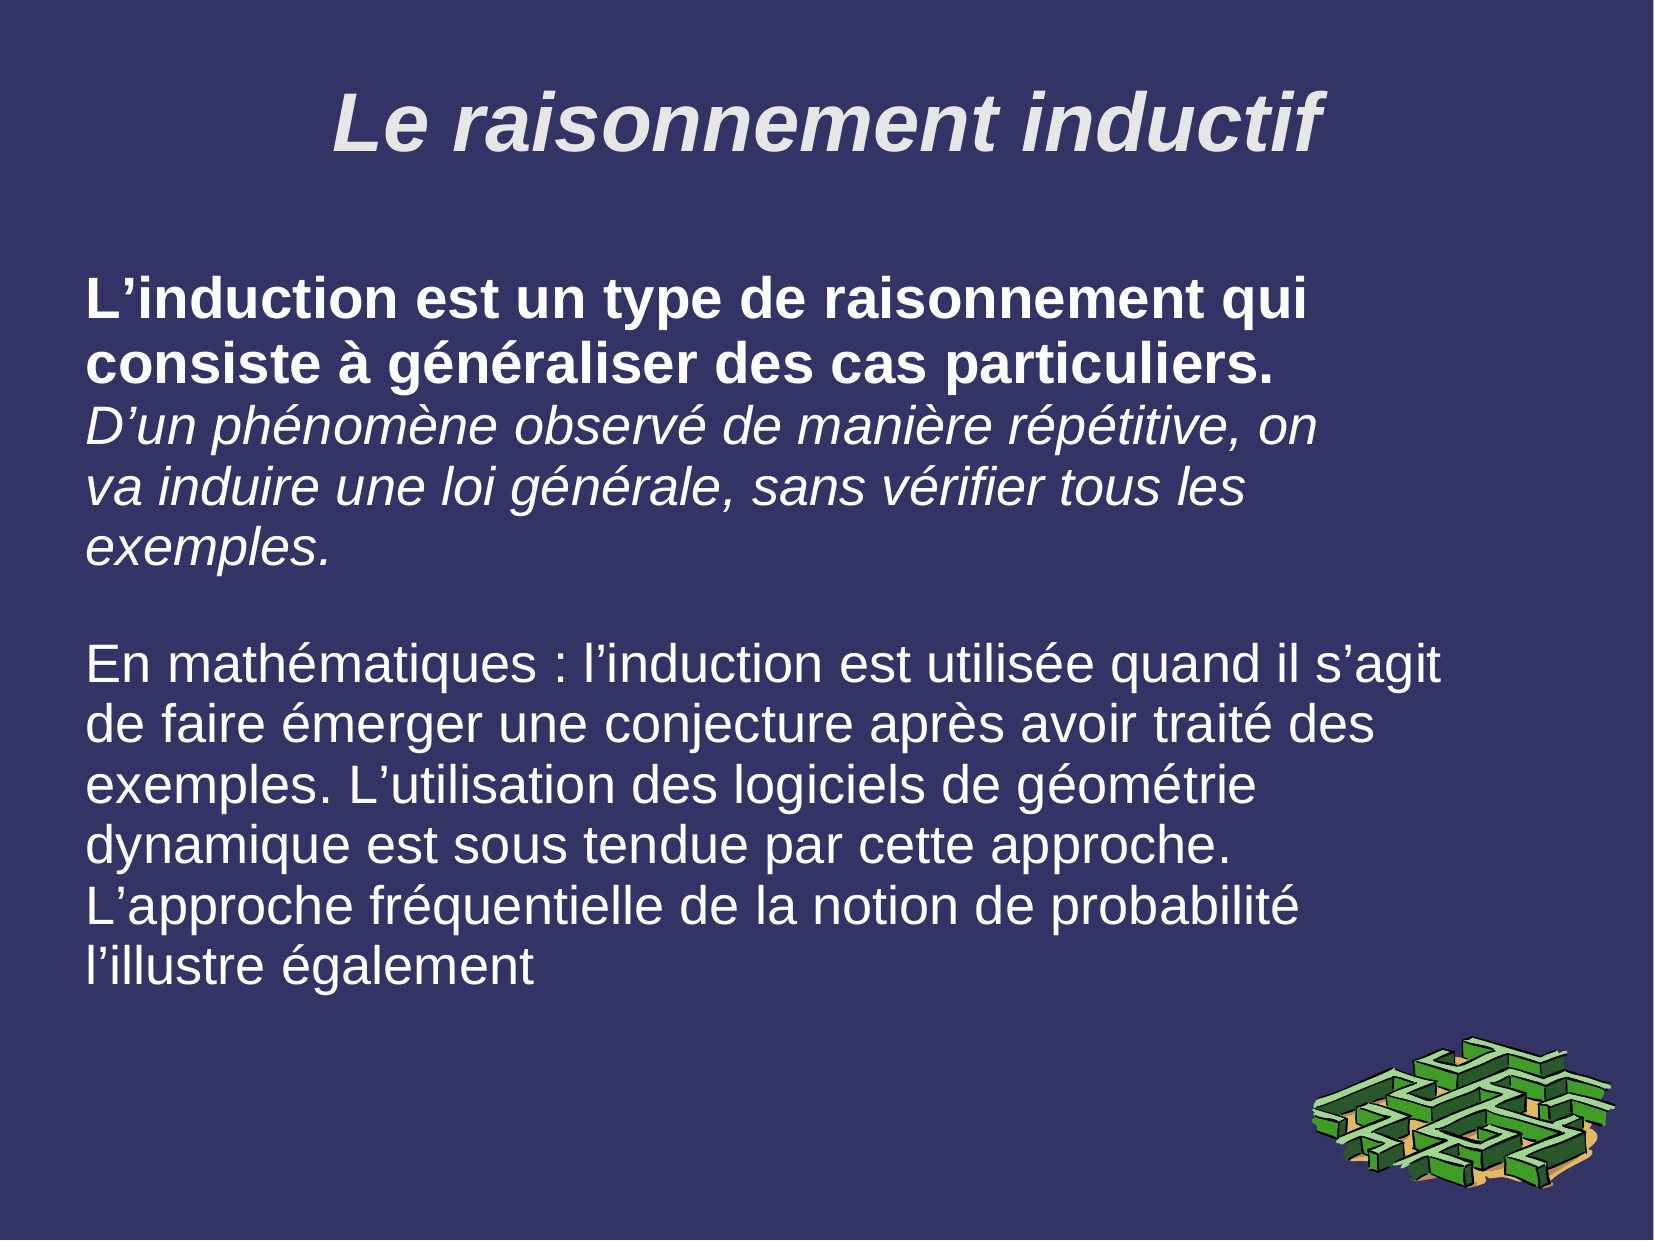

# Le raisonnement inductif
L’induction est un type de raisonnement qui consiste à généraliser des cas particuliers.
D’un phénomène observé de manière répétitive, on
va induire une loi générale, sans vérifier tous les exemples.
En mathématiques : l’induction est utilisée quand il s’agit de faire émerger une conjecture après avoir traité des exemples. L’utilisation des logiciels de géométrie
dynamique est sous tendue par cette approche.
L’approche fréquentielle de la notion de probabilité l’illustre également